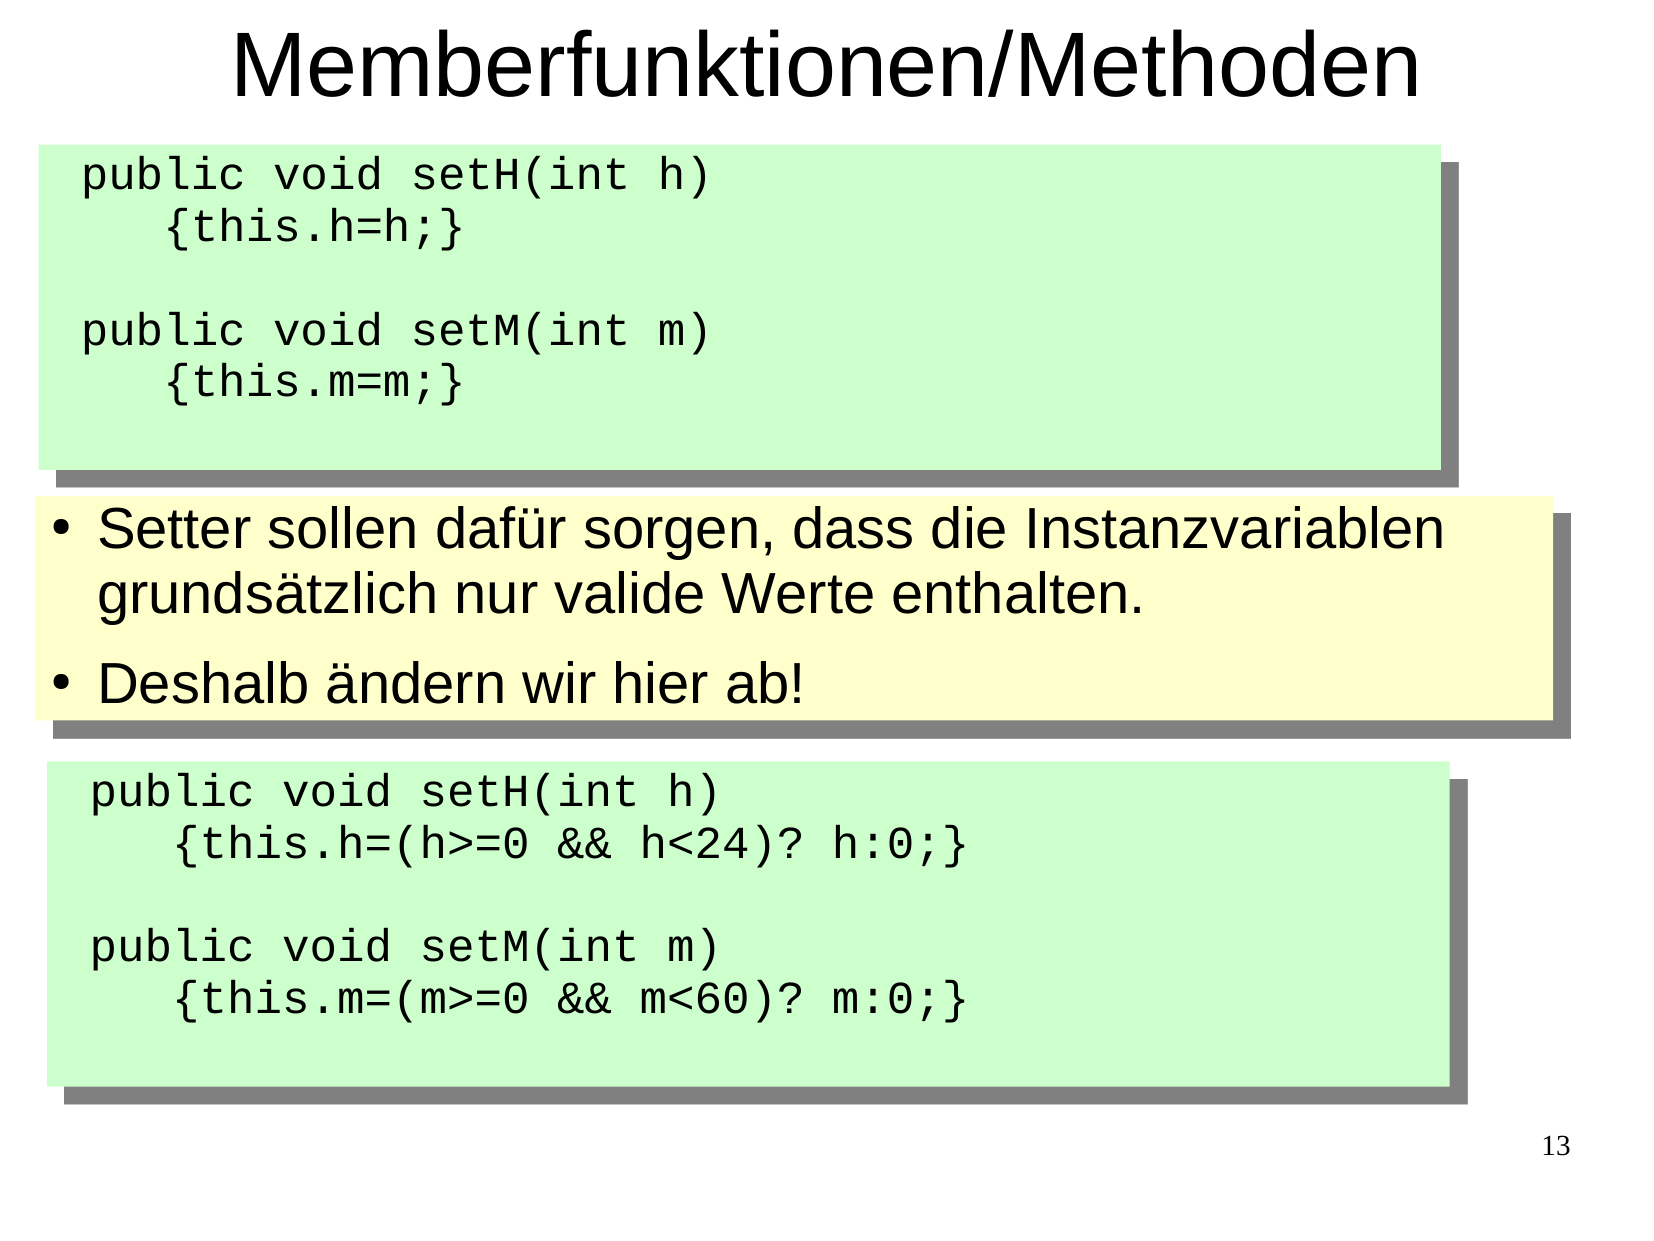

# Memberfunktionen/Methoden
 public void setH(int h)
 {this.h=h;}
 public void setM(int m)
 {this.m=m;}
Setter sollen dafür sorgen, dass die Instanzvariablen grundsätzlich nur valide Werte enthalten.
Deshalb ändern wir hier ab!
 public void setH(int h)
 {this.h=(h>=0 && h<24)? h:0;}
 public void setM(int m)
 {this.m=(m>=0 && m<60)? m:0;}
13